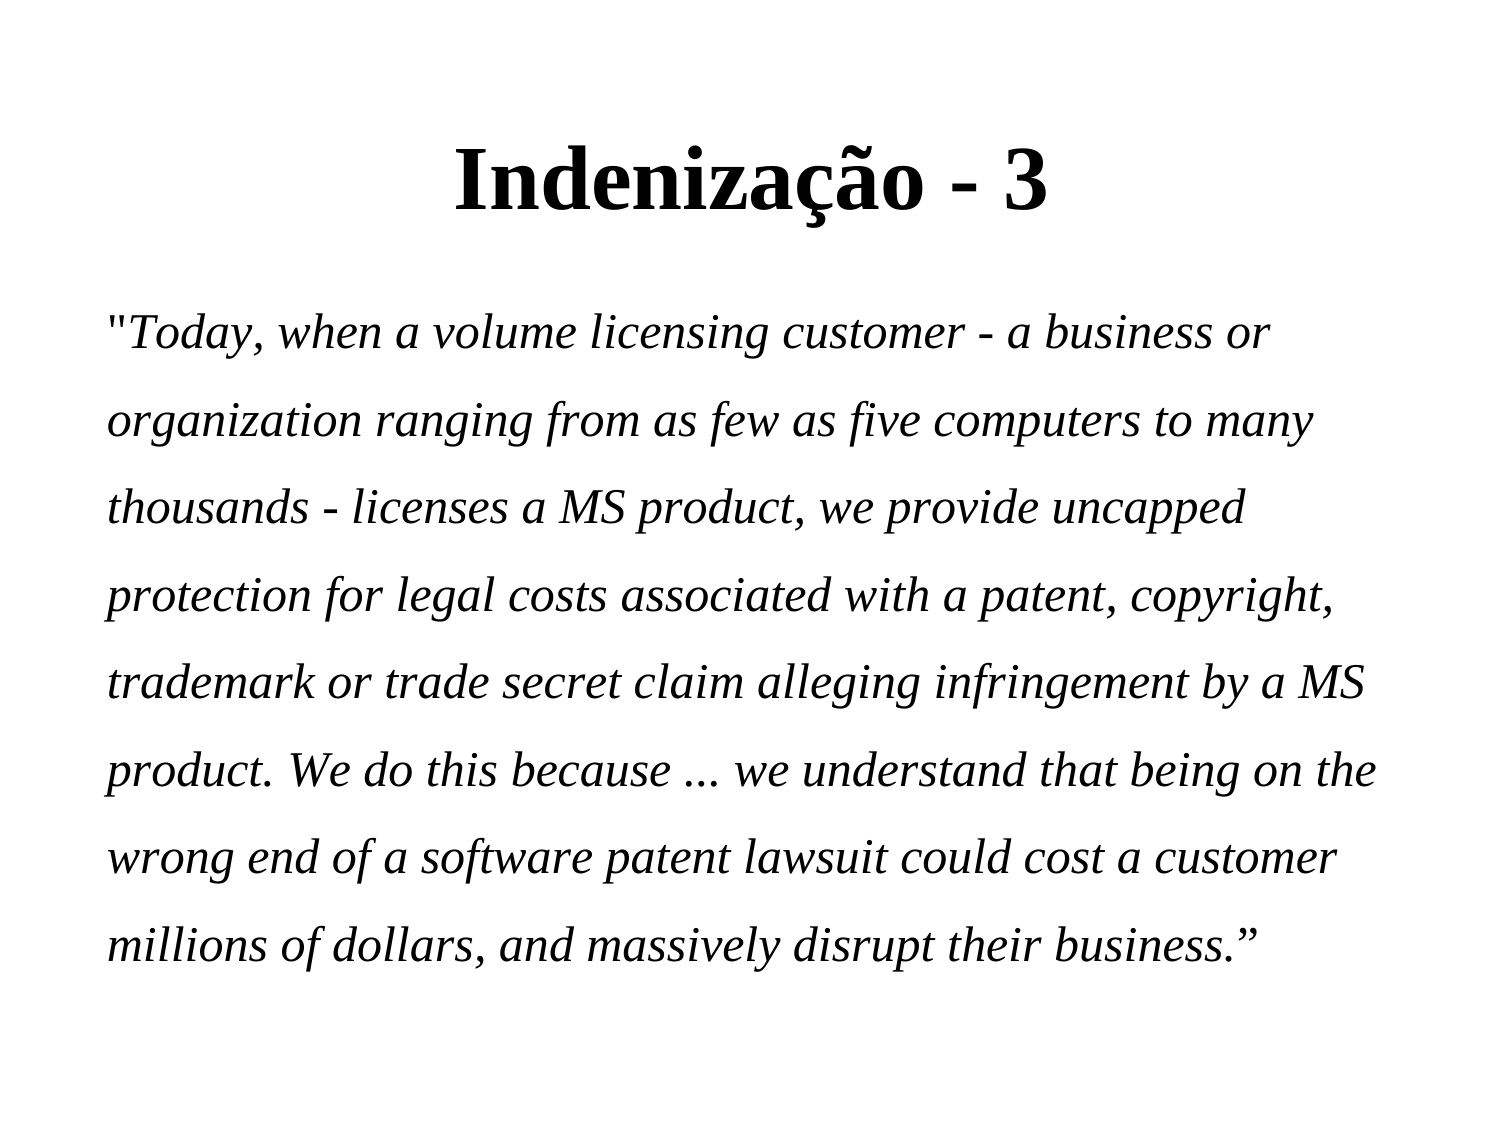

# Indenização - 3
"Today, when a volume licensing customer - a business or organization ranging from as few as five computers to many thousands - licenses a MS product, we provide uncapped protection for legal costs associated with a patent, copyright, trademark or trade secret claim alleging infringement by a MS product. We do this because ... we understand that being on the wrong end of a software patent lawsuit could cost a customer millions of dollars, and massively disrupt their business.”